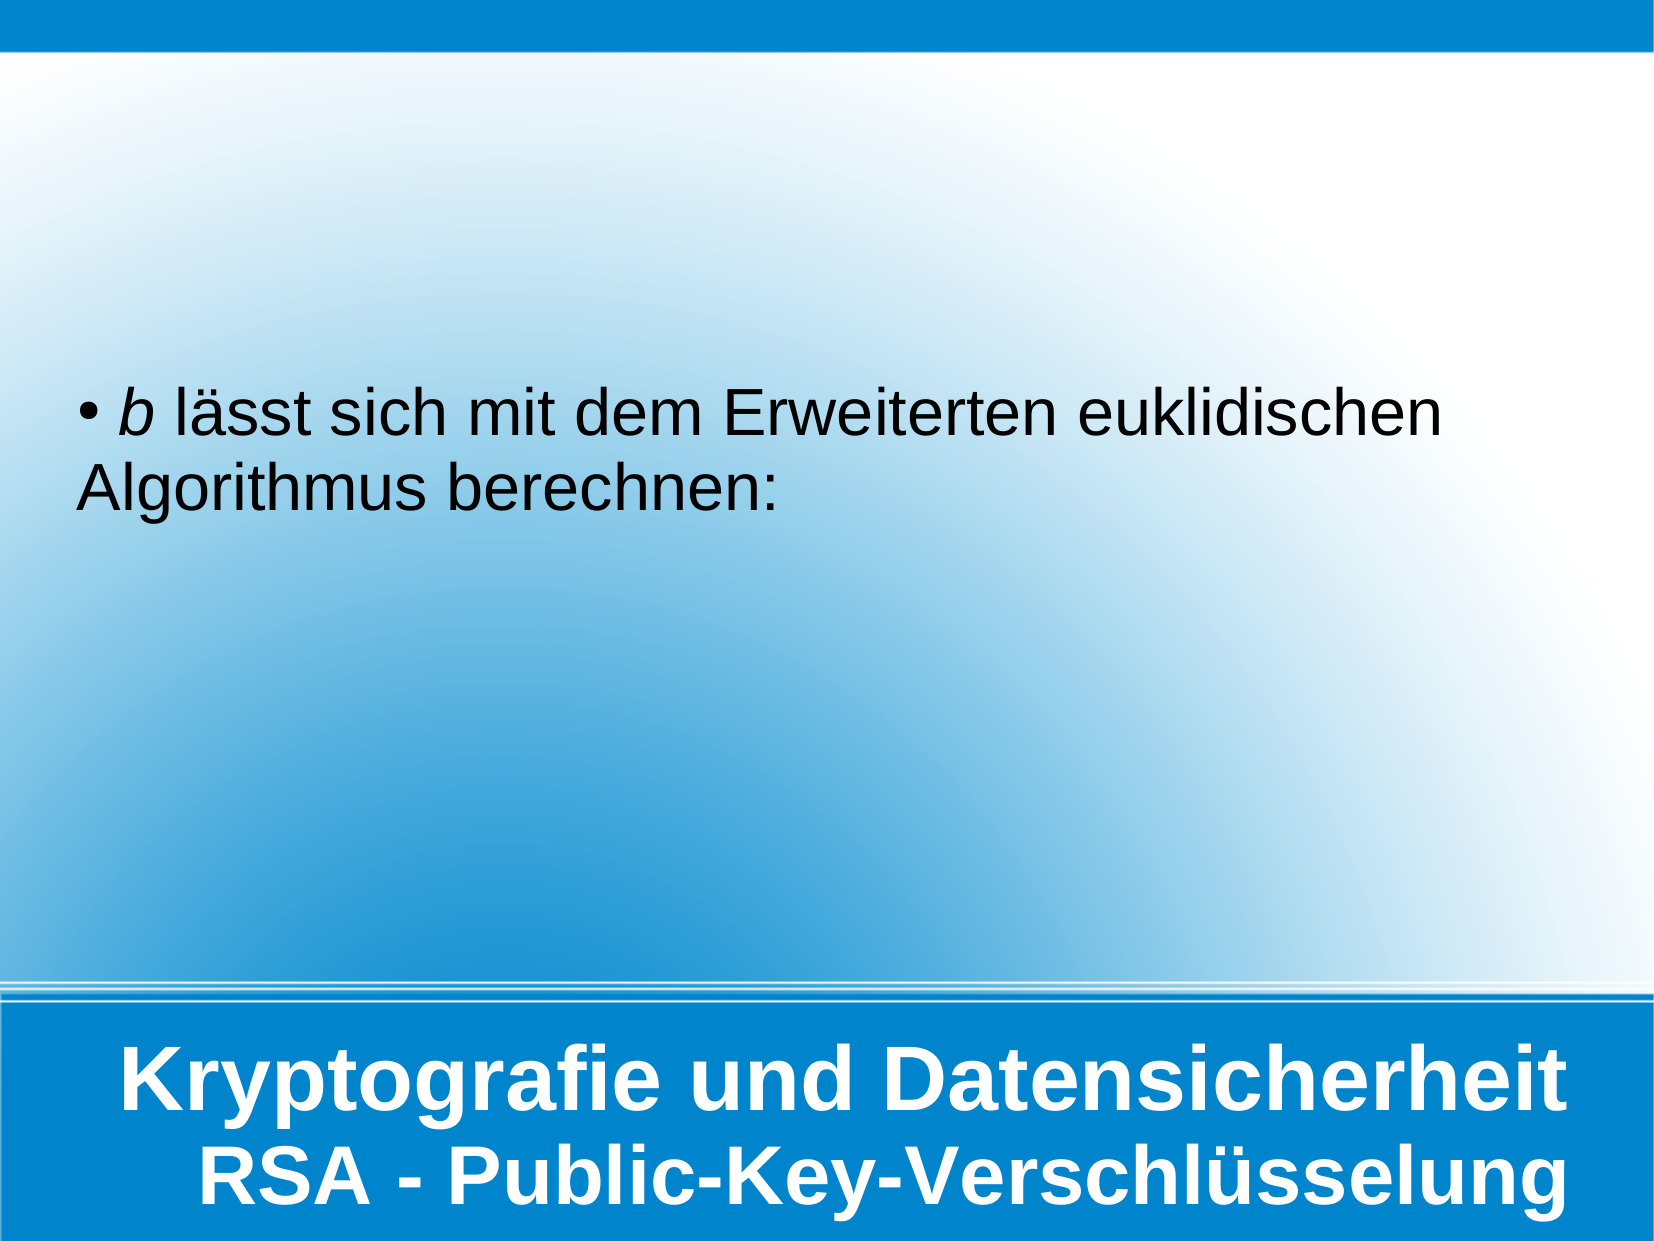

b lässt sich mit dem Erweiterten euklidischen Algorithmus berechnen:
# Kryptografie und Datensicherheit RSA - Public-Key-Verschlüsselung